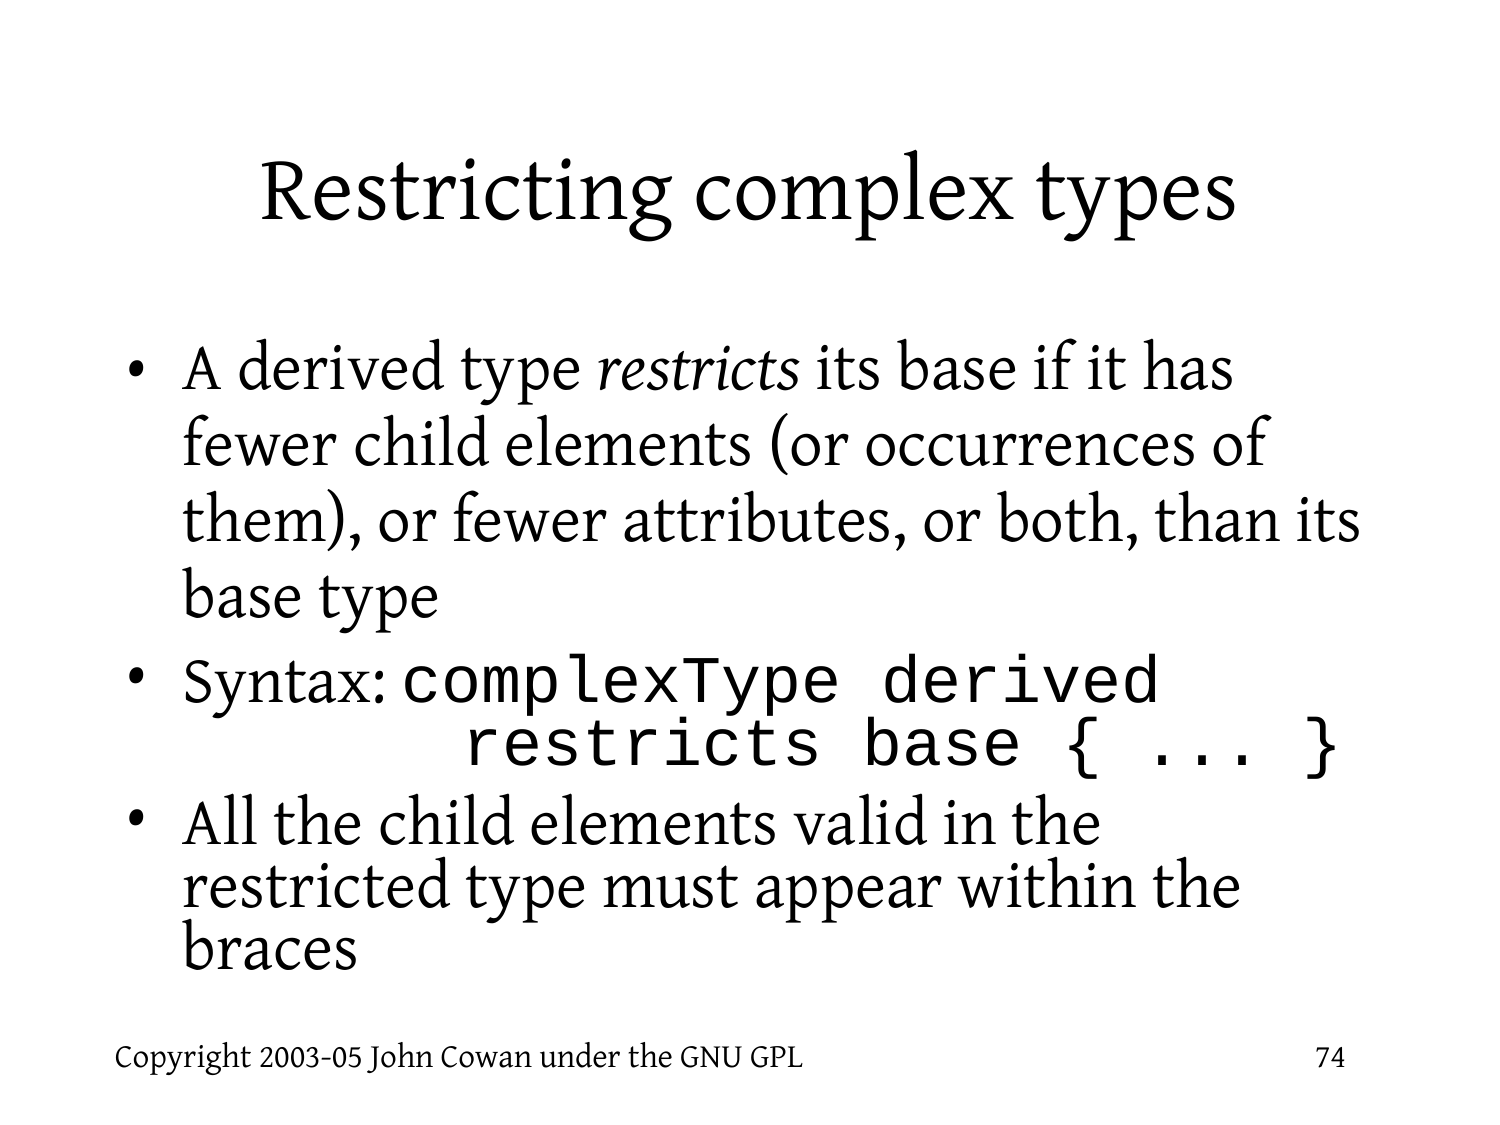

# Restricting complex types
A derived type restricts its base if it has fewer child elements (or occurrences of them), or fewer attributes, or both, than its base type
Syntax: complexType derived
 restricts base { ... }
All the child elements valid in the restricted type must appear within the braces